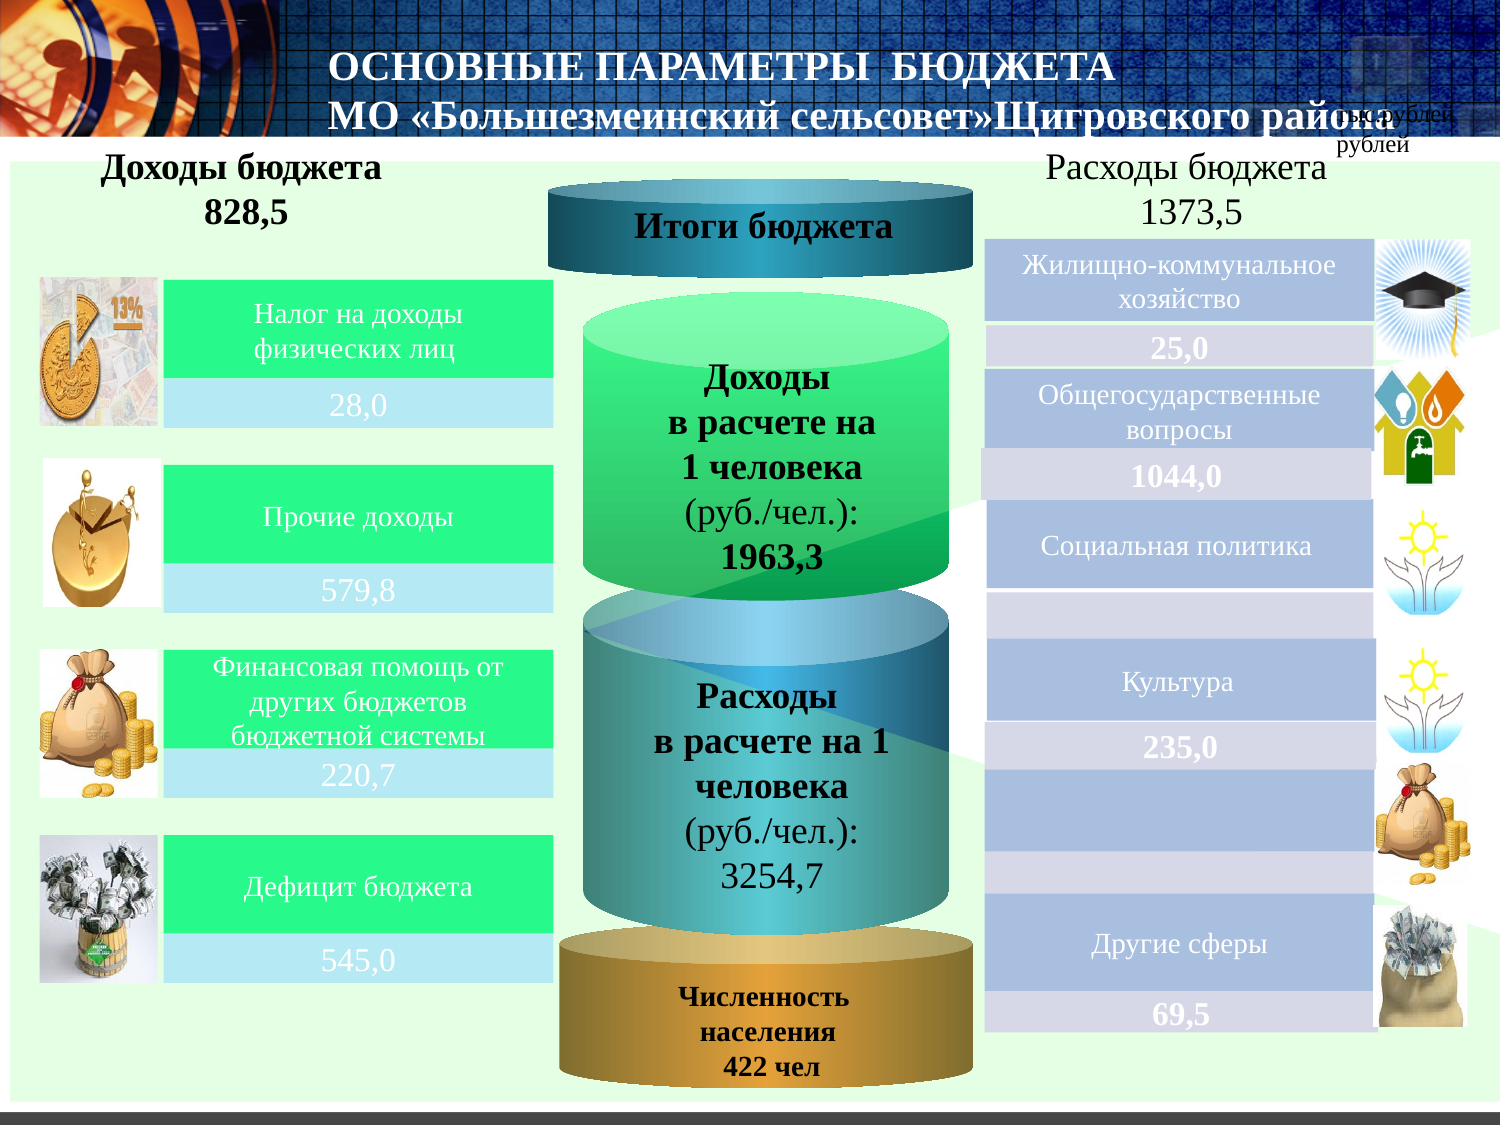

# ОСНОВНЫЕ ПАРАМЕТРЫ БЮДЖЕТА МО «Большезмеинский сельсовет»Щигровского района Курской области на 2015 год
тыс.рублей рублей
Доходы бюджета
828,5
Расходы бюджета
1373,5
Итоги бюджета
Жилищно-коммунальное хозяйство
25,0
Прочие доходы
579,8
Налог на доходы физических лиц
28,0
Доходы
в расчете на
1 человека (руб./чел.):
1963,3
Социальная политика
Культура
235,0
Финансовая помощь от других бюджетов бюджетной системы
220,7
Расходы
в расчете на 1 человека
(руб./чел.):
3254,7
Дефицит бюджета
545,0
Другие сферы
69,5
 Численность
 населения
422 чел
Общегосударственные вопросы
1044,0